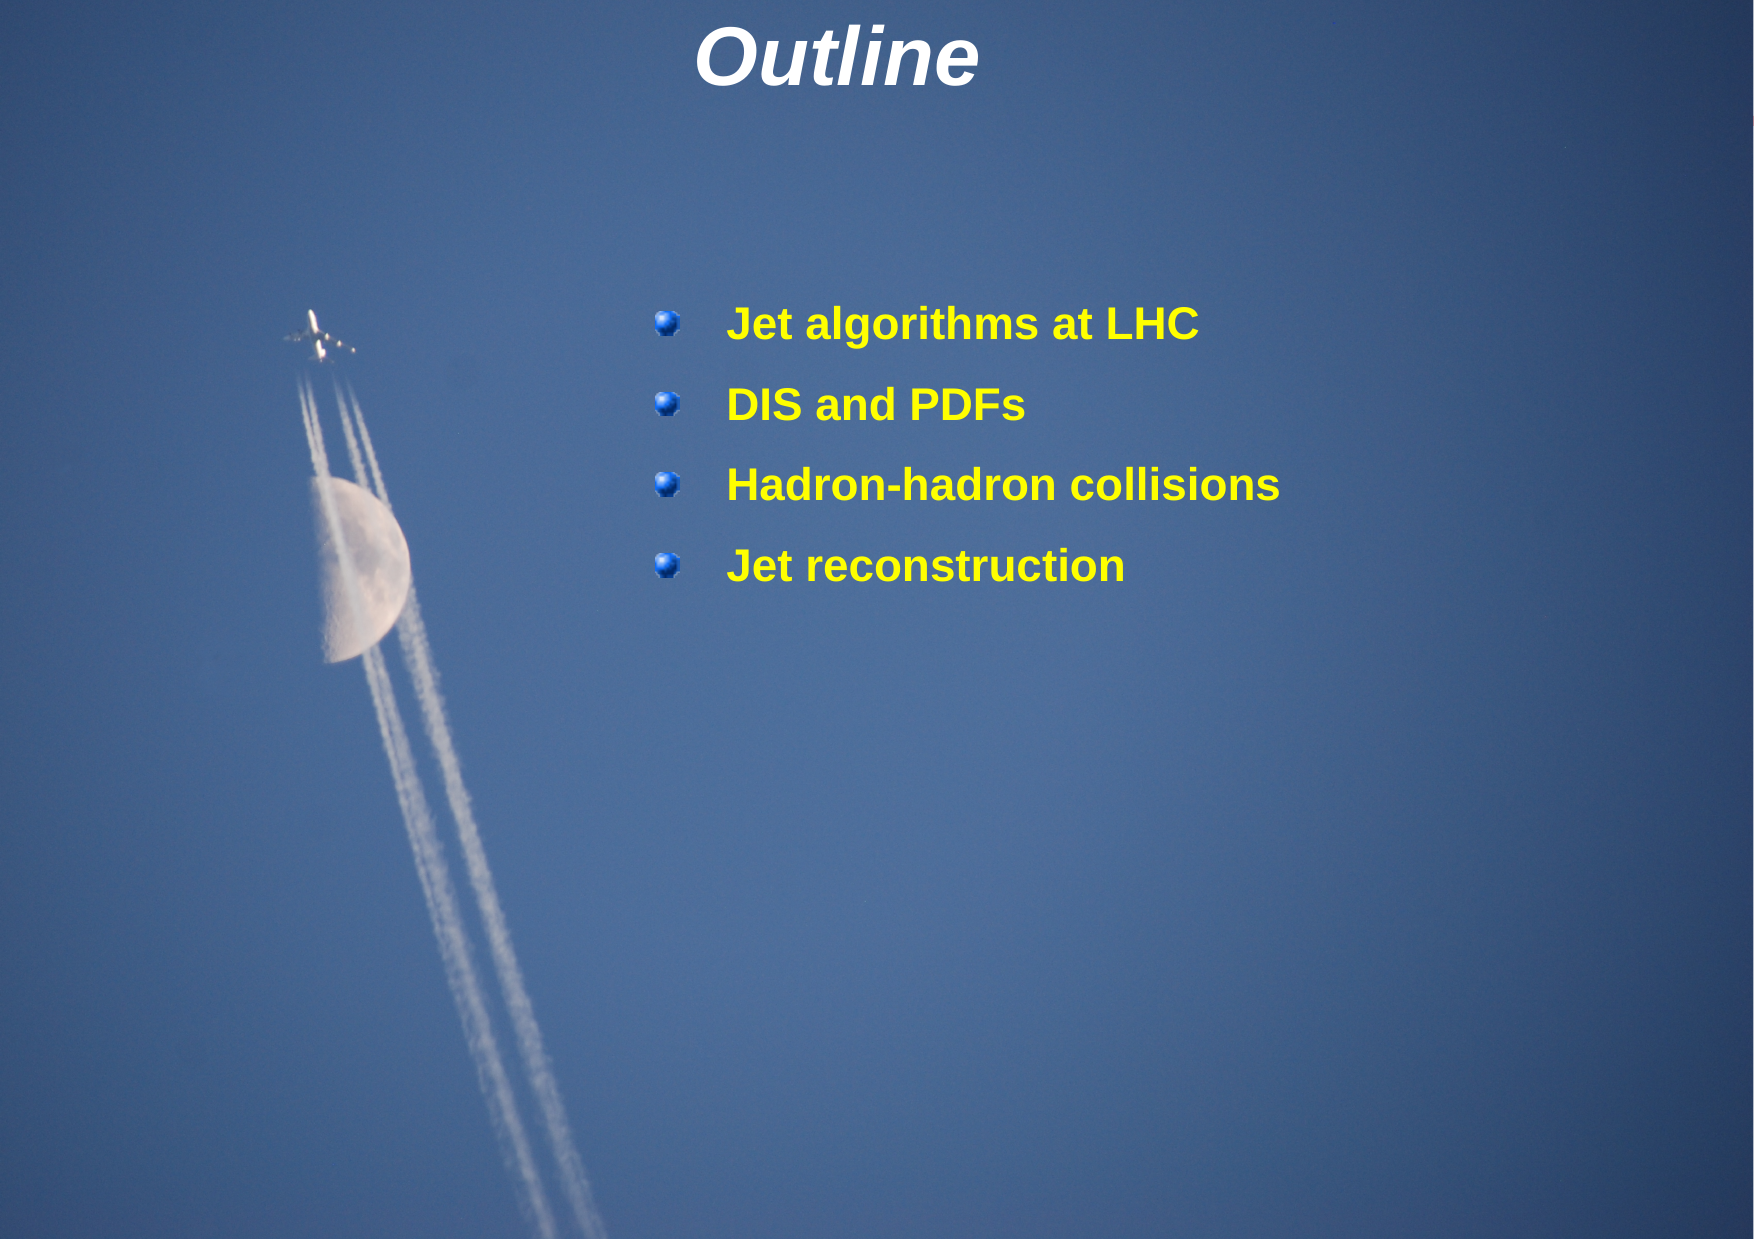

Outline
# Jet algorithms at LHC
DIS and PDFs
Hadron-hadron collisions
Jet reconstruction